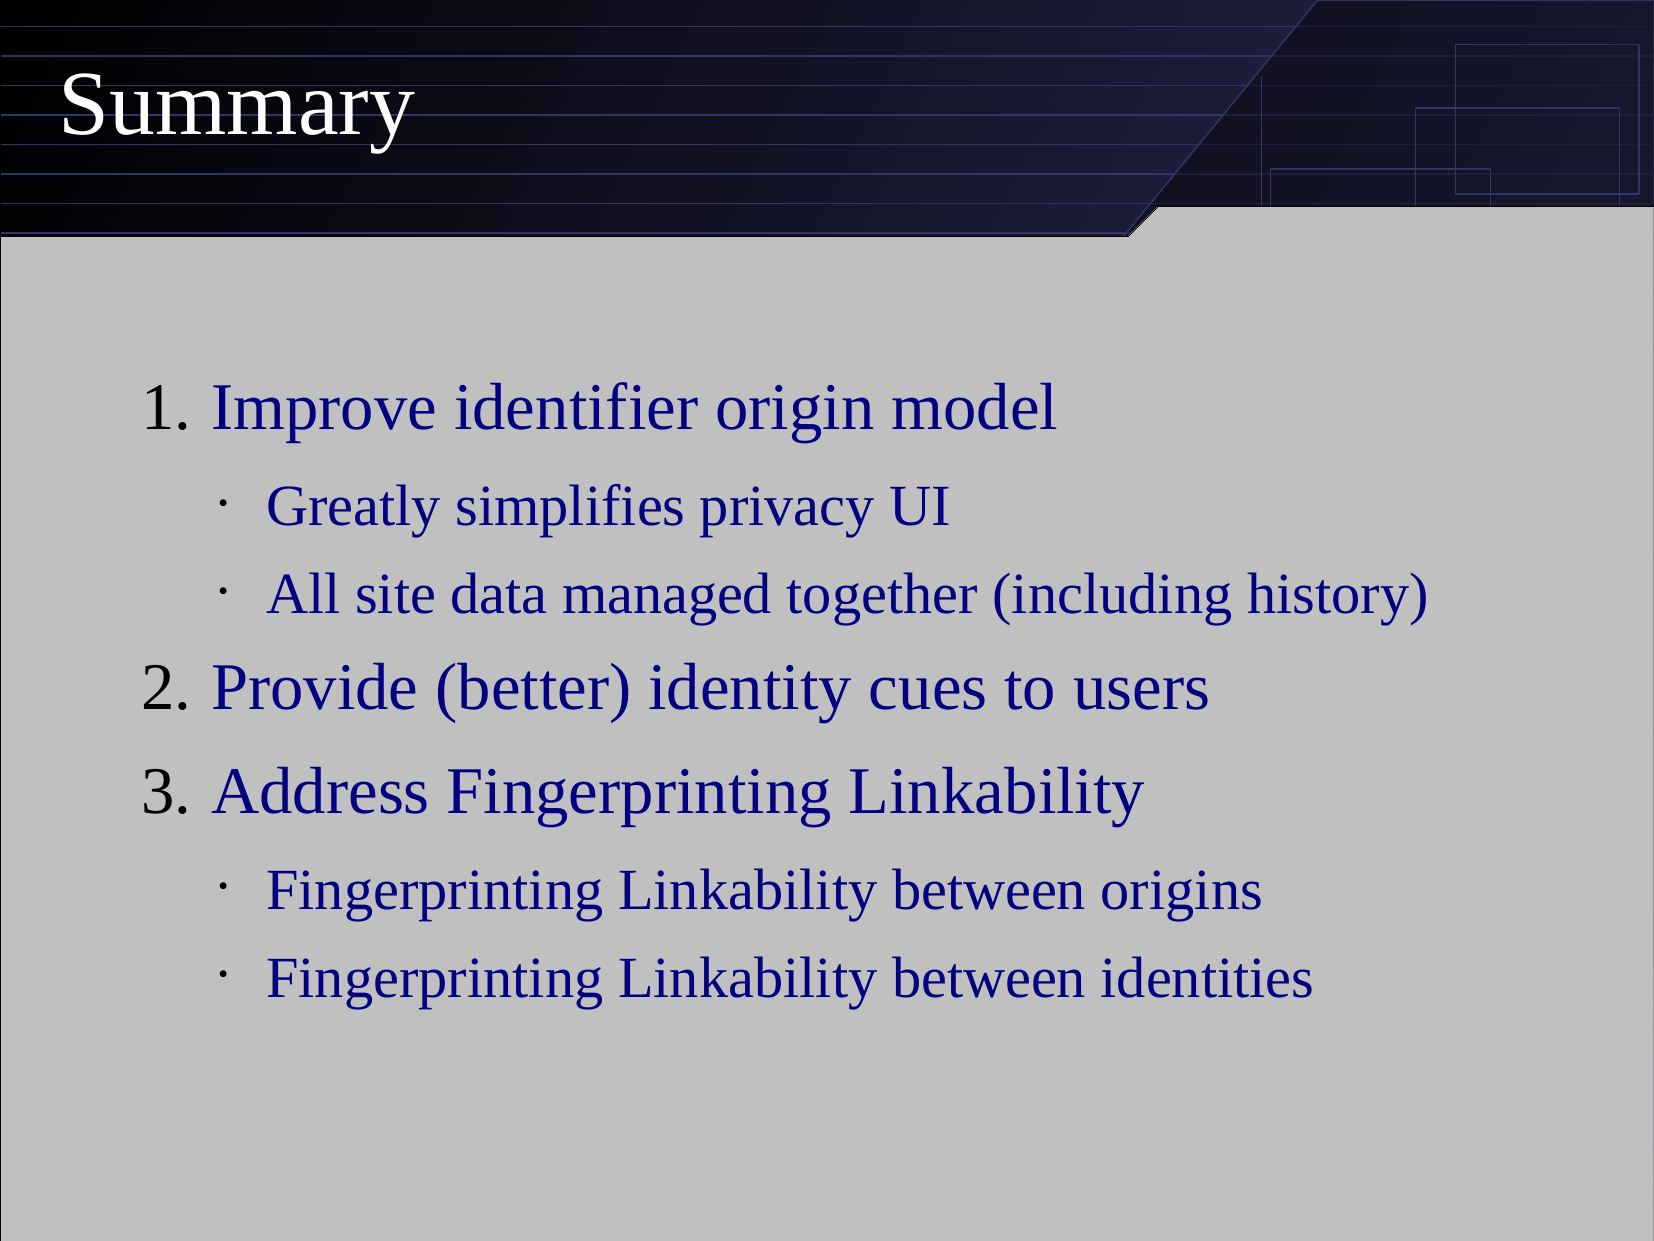

# Summary
 Improve identifier origin model
Greatly simplifies privacy UI
All site data managed together (including history)
 Provide (better) identity cues to users
 Address Fingerprinting Linkability
Fingerprinting Linkability between origins
Fingerprinting Linkability between identities